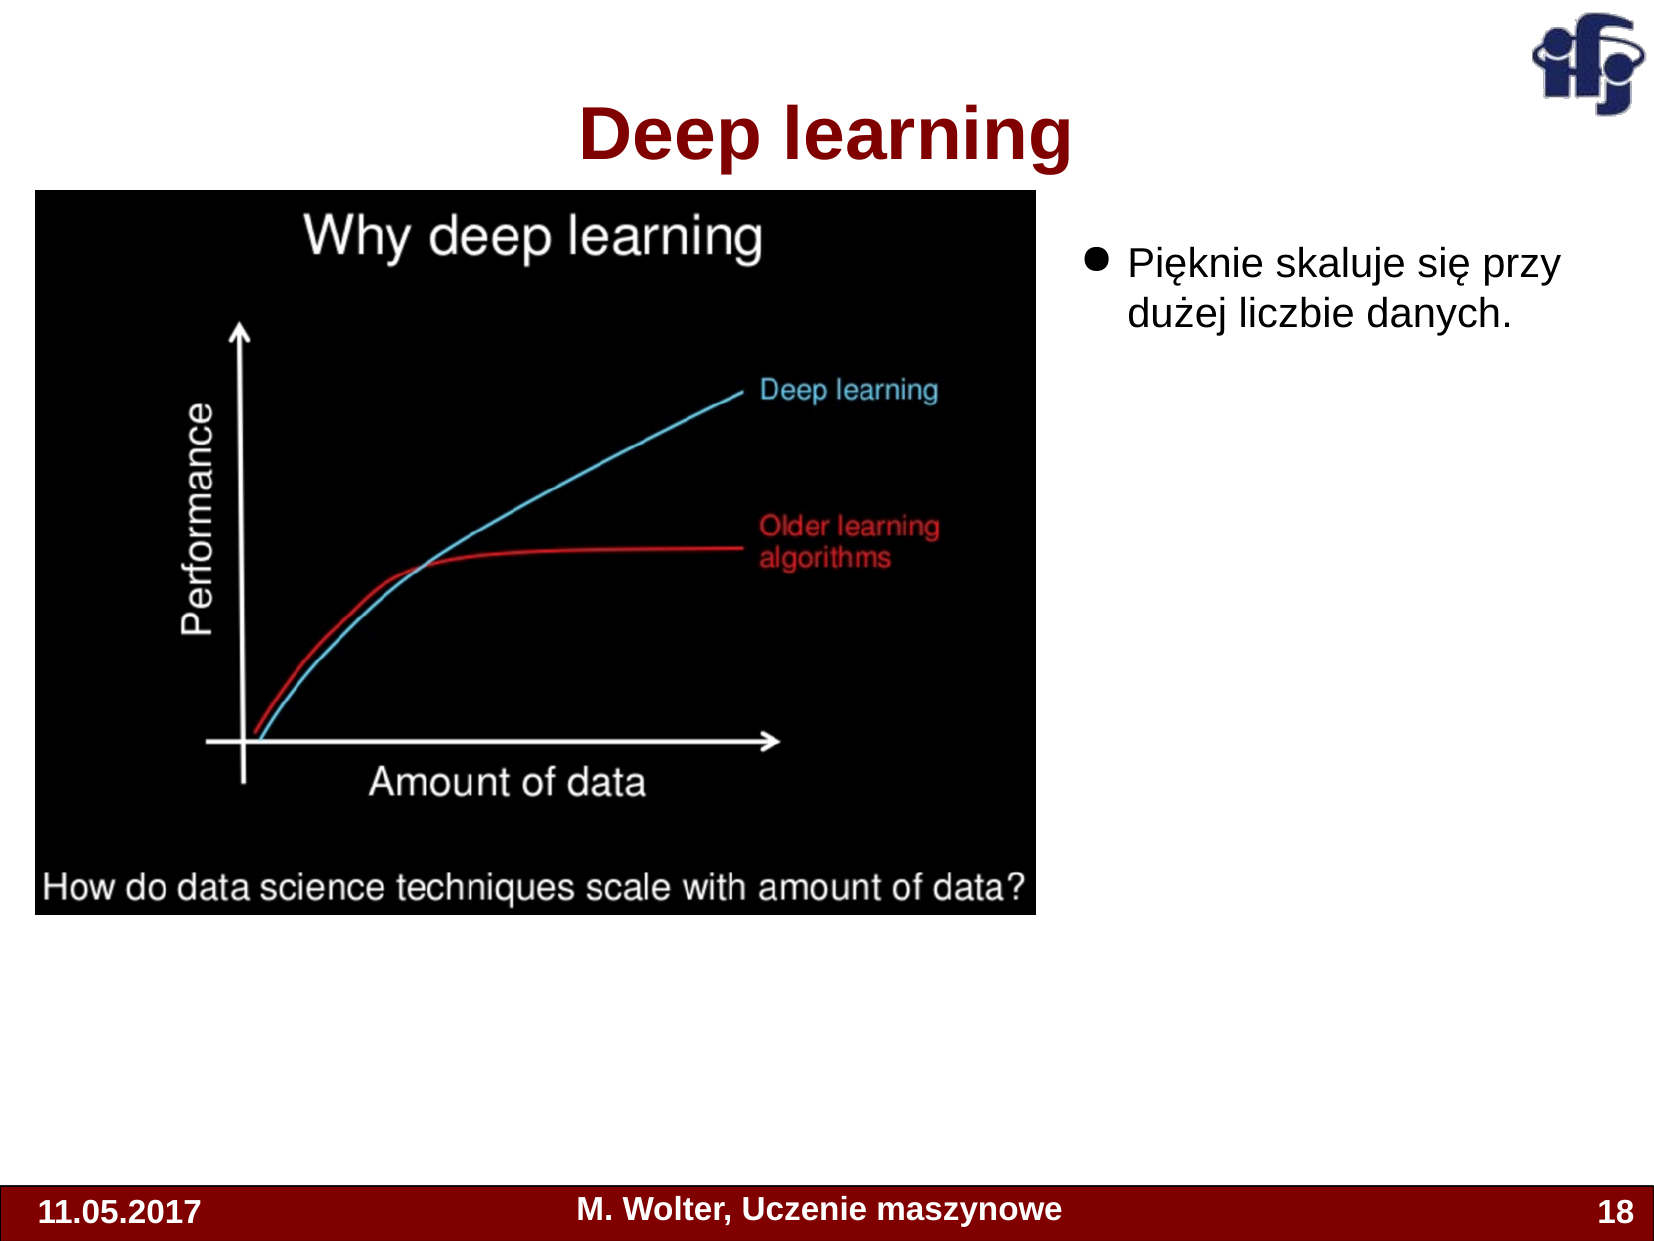

# Deep learning
Pięknie skaluje się przy dużej liczbie danych.
9.03.2017
Machine Learning, M. Wolter